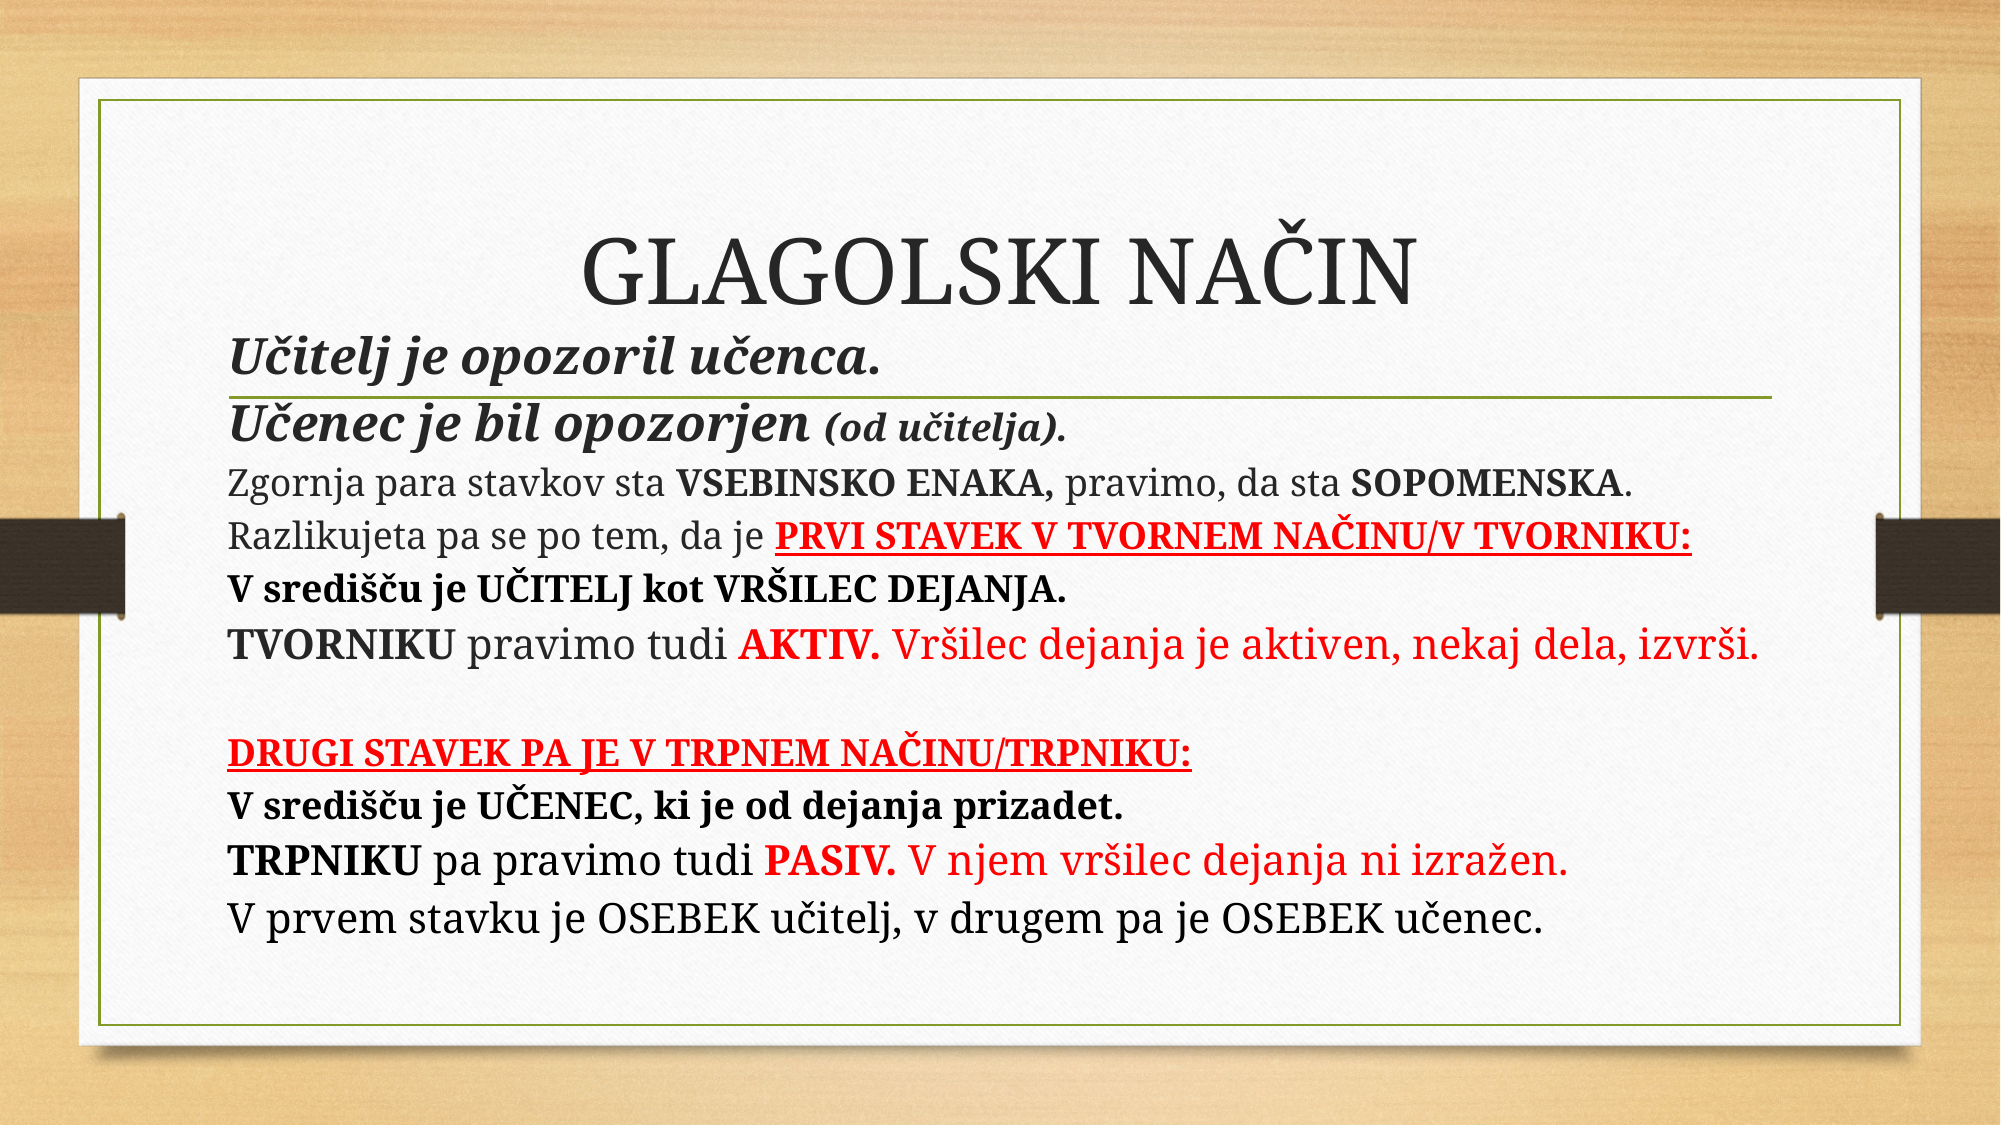

# GLAGOLSKI NAČIN
Učitelj je opozoril učenca.
Učenec je bil opozorjen (od učitelja).
Zgornja para stavkov sta VSEBINSKO ENAKA, pravimo, da sta SOPOMENSKA.
Razlikujeta pa se po tem, da je PRVI STAVEK V TVORNEM NAČINU/V TVORNIKU:
V središču je UČITELJ kot VRŠILEC DEJANJA.
TVORNIKU pravimo tudi AKTIV. Vršilec dejanja je aktiven, nekaj dela, izvrši.
DRUGI STAVEK PA JE V TRPNEM NAČINU/TRPNIKU:
V središču je UČENEC, ki je od dejanja prizadet.
TRPNIKU pa pravimo tudi PASIV. V njem vršilec dejanja ni izražen.
V prvem stavku je OSEBEK učitelj, v drugem pa je OSEBEK učenec.